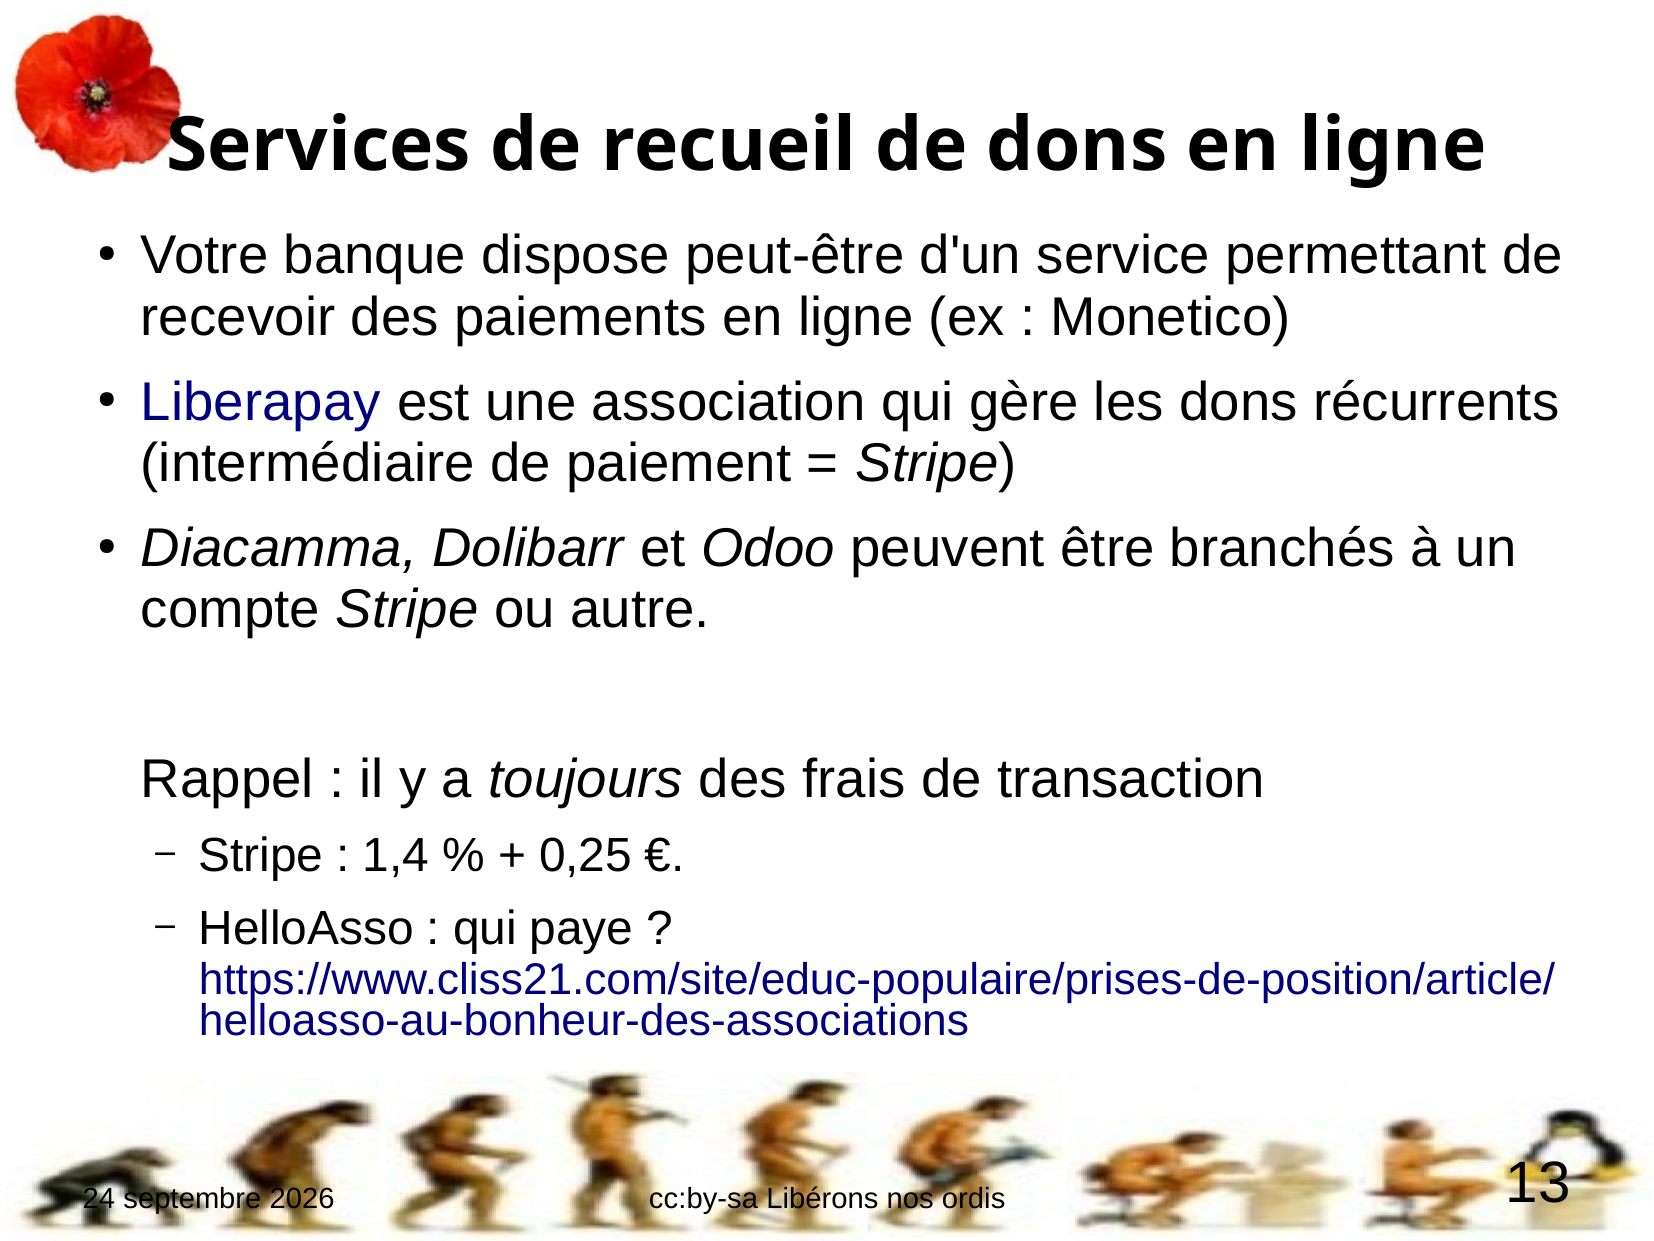

# Services de recueil de dons en ligne
Votre banque dispose peut-être d'un service permettant de recevoir des paiements en ligne (ex : Monetico)
Liberapay est une association qui gère les dons récurrents (intermédiaire de paiement = Stripe)
Diacamma, Dolibarr et Odoo peuvent être branchés à un compte Stripe ou autre.
Rappel : il y a toujours des frais de transaction
Stripe : 1,4 % + 0,25 €.
HelloAsso : qui paye ? https://www.cliss21.com/site/educ-populaire/prises-de-position/article/helloasso-au-bonheur-des-associations